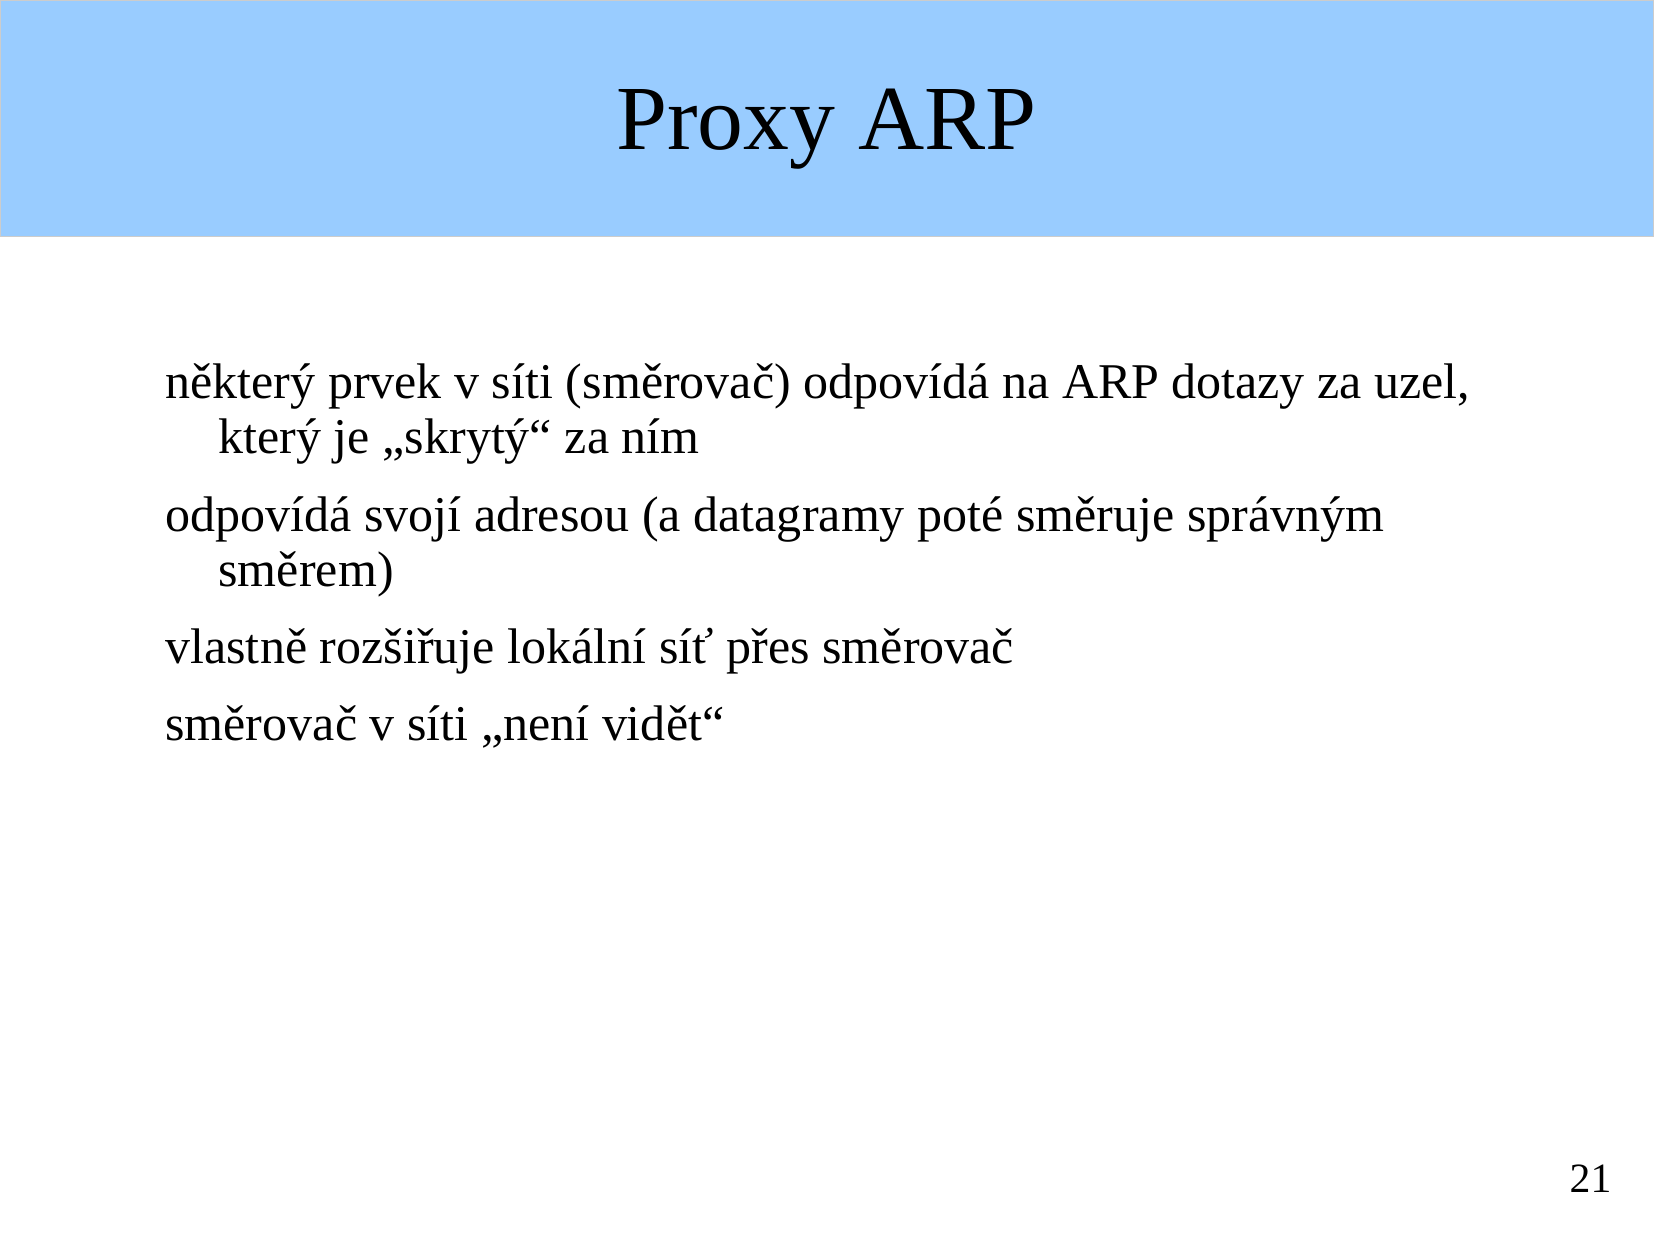

# Proxy ARP
některý prvek v síti (směrovač) odpovídá na ARP dotazy za uzel, který je „skrytý“ za ním
odpovídá svojí adresou (a datagramy poté směruje správným směrem)
vlastně rozšiřuje lokální síť přes směrovač
směrovač v síti „není vidět“